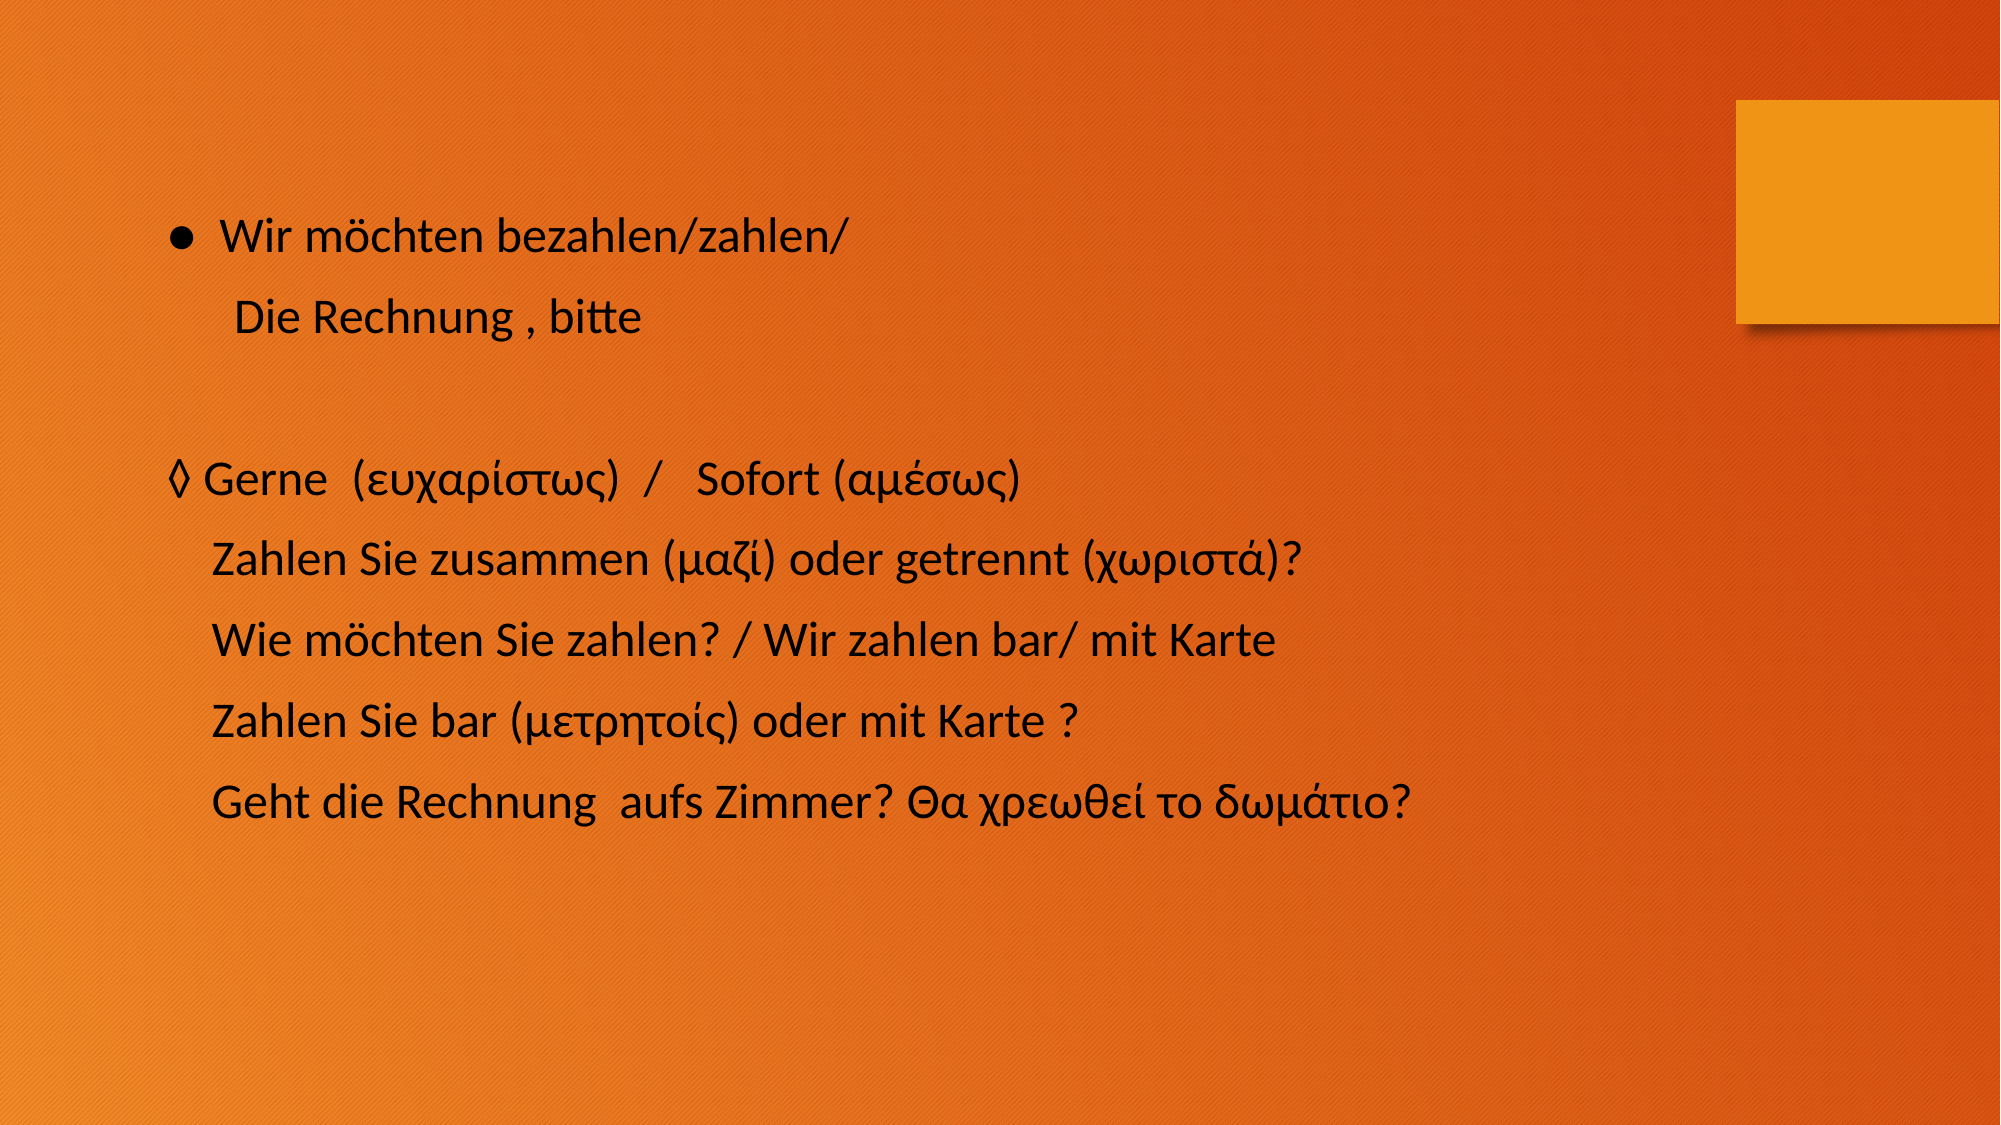

● Wir möchten bezahlen/zahlen/
 Die Rechnung , bitte
◊ Gerne (ευχαρίστως) / Sofort (αμέσως)
 Zahlen Sie zusammen (μαζί) oder getrennt (χωριστά)?
 Wie möchten Sie zahlen? / Wir zahlen bar/ mit Karte
 Zahlen Sie bar (μετρητοίς) oder mit Karte ?
 Geht die Rechnung aufs Zimmer? Θα χρεωθεί το δωμάτιο?